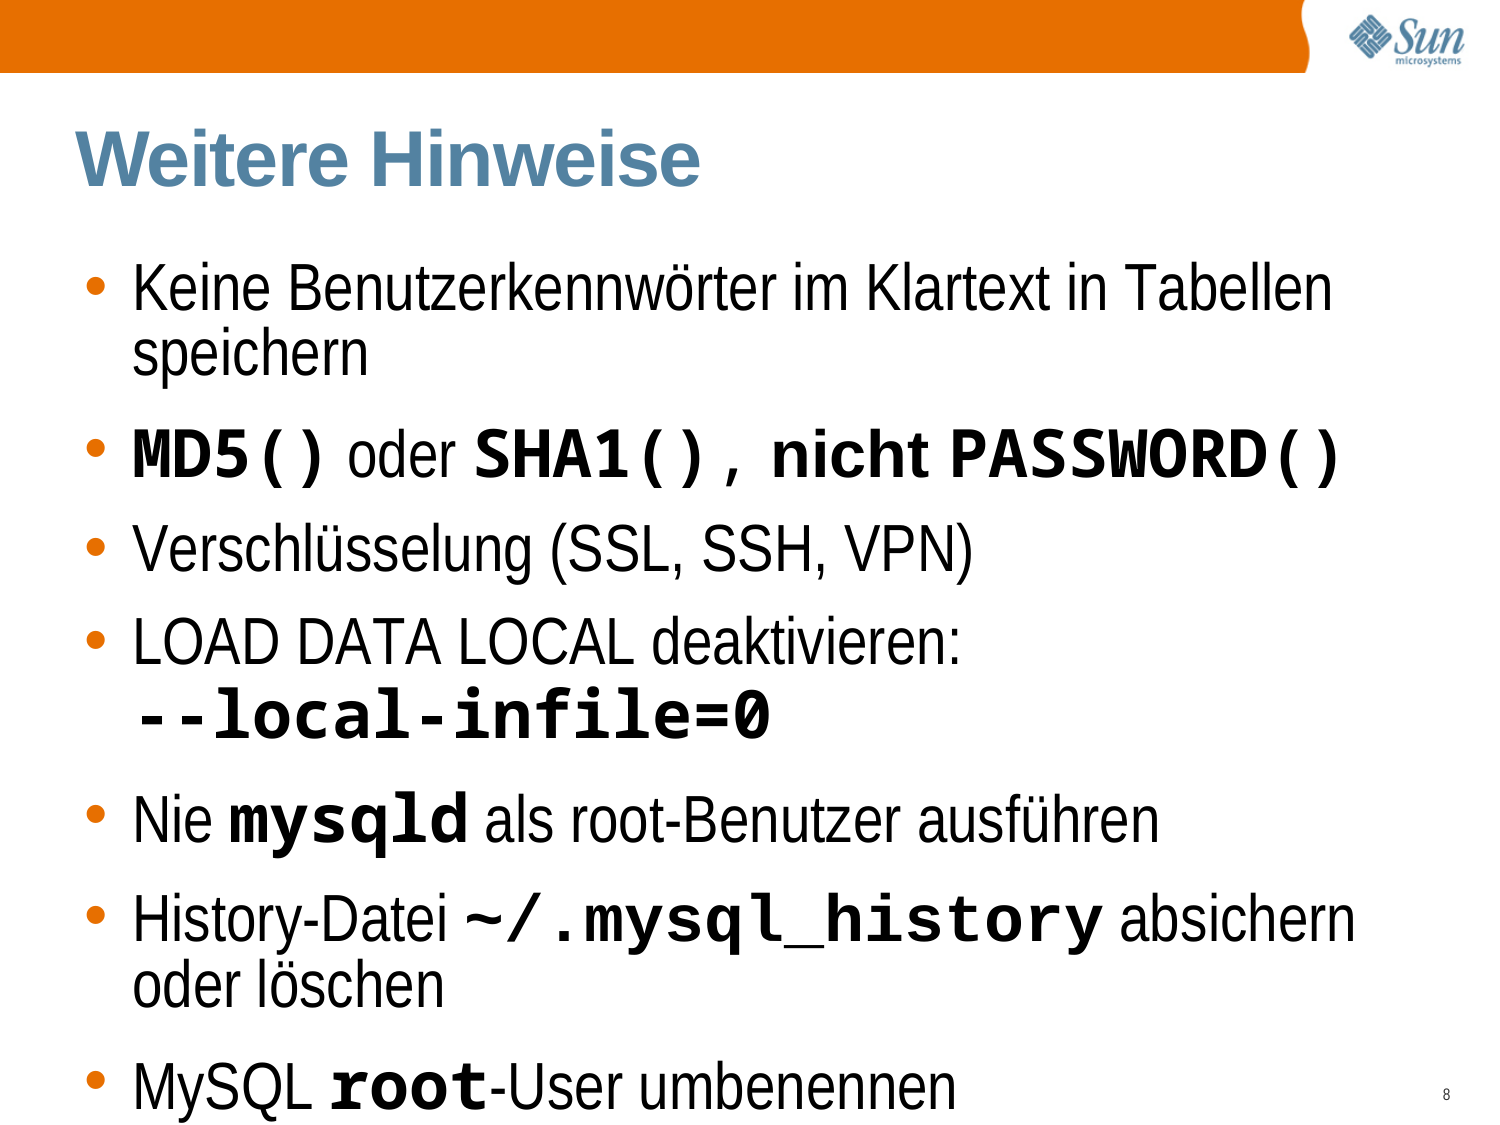

# Weitere Hinweise
Keine Benutzerkennwörter im Klartext in Tabellen speichern
MD5() oder SHA1(), nicht PASSWORD()
Verschlüsselung (SSL, SSH, VPN)
LOAD DATA LOCAL deaktivieren:
--local-infile=0
Nie mysqld als root-Benutzer ausführen
History-Datei ~/.mysql_history absichern oder löschen
MySQL root-User umbenennen